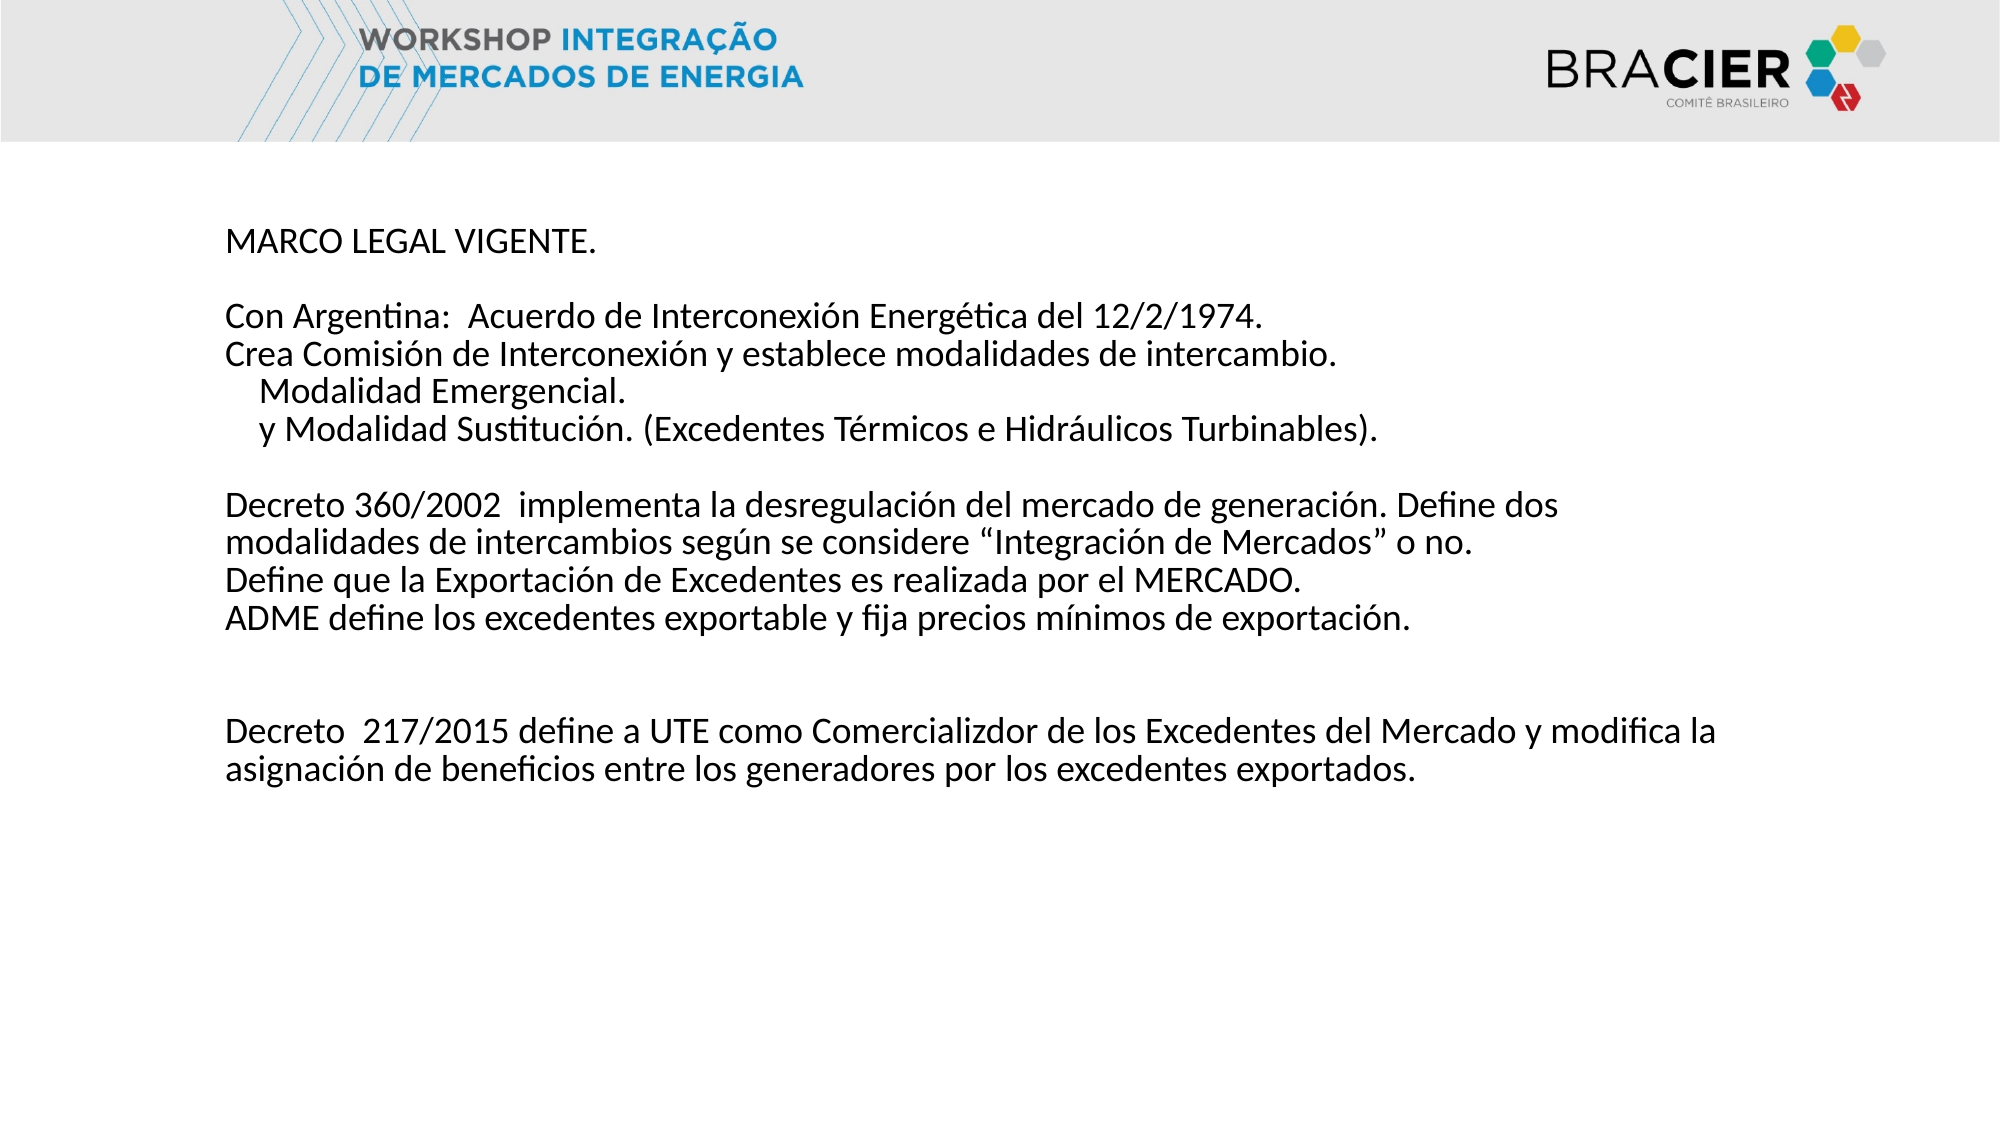

# MARCO LEGAL VIGENTE. Con Argentina: Acuerdo de Interconexión Energética del 12/2/1974. Crea Comisión de Interconexión y establece modalidades de intercambio. Modalidad Emergencial. y Modalidad Sustitución. (Excedentes Térmicos e Hidráulicos Turbinables). Decreto 360/2002 implementa la desregulación del mercado de generación. Define dos modalidades de intercambios según se considere “Integración de Mercados” o no. Define que la Exportación de Excedentes es realizada por el MERCADO. ADME define los excedentes exportable y fija precios mínimos de exportación. Decreto 217/2015 define a UTE como Comercializdor de los Excedentes del Mercado y modifica la asignación de beneficios entre los generadores por los excedentes exportados.